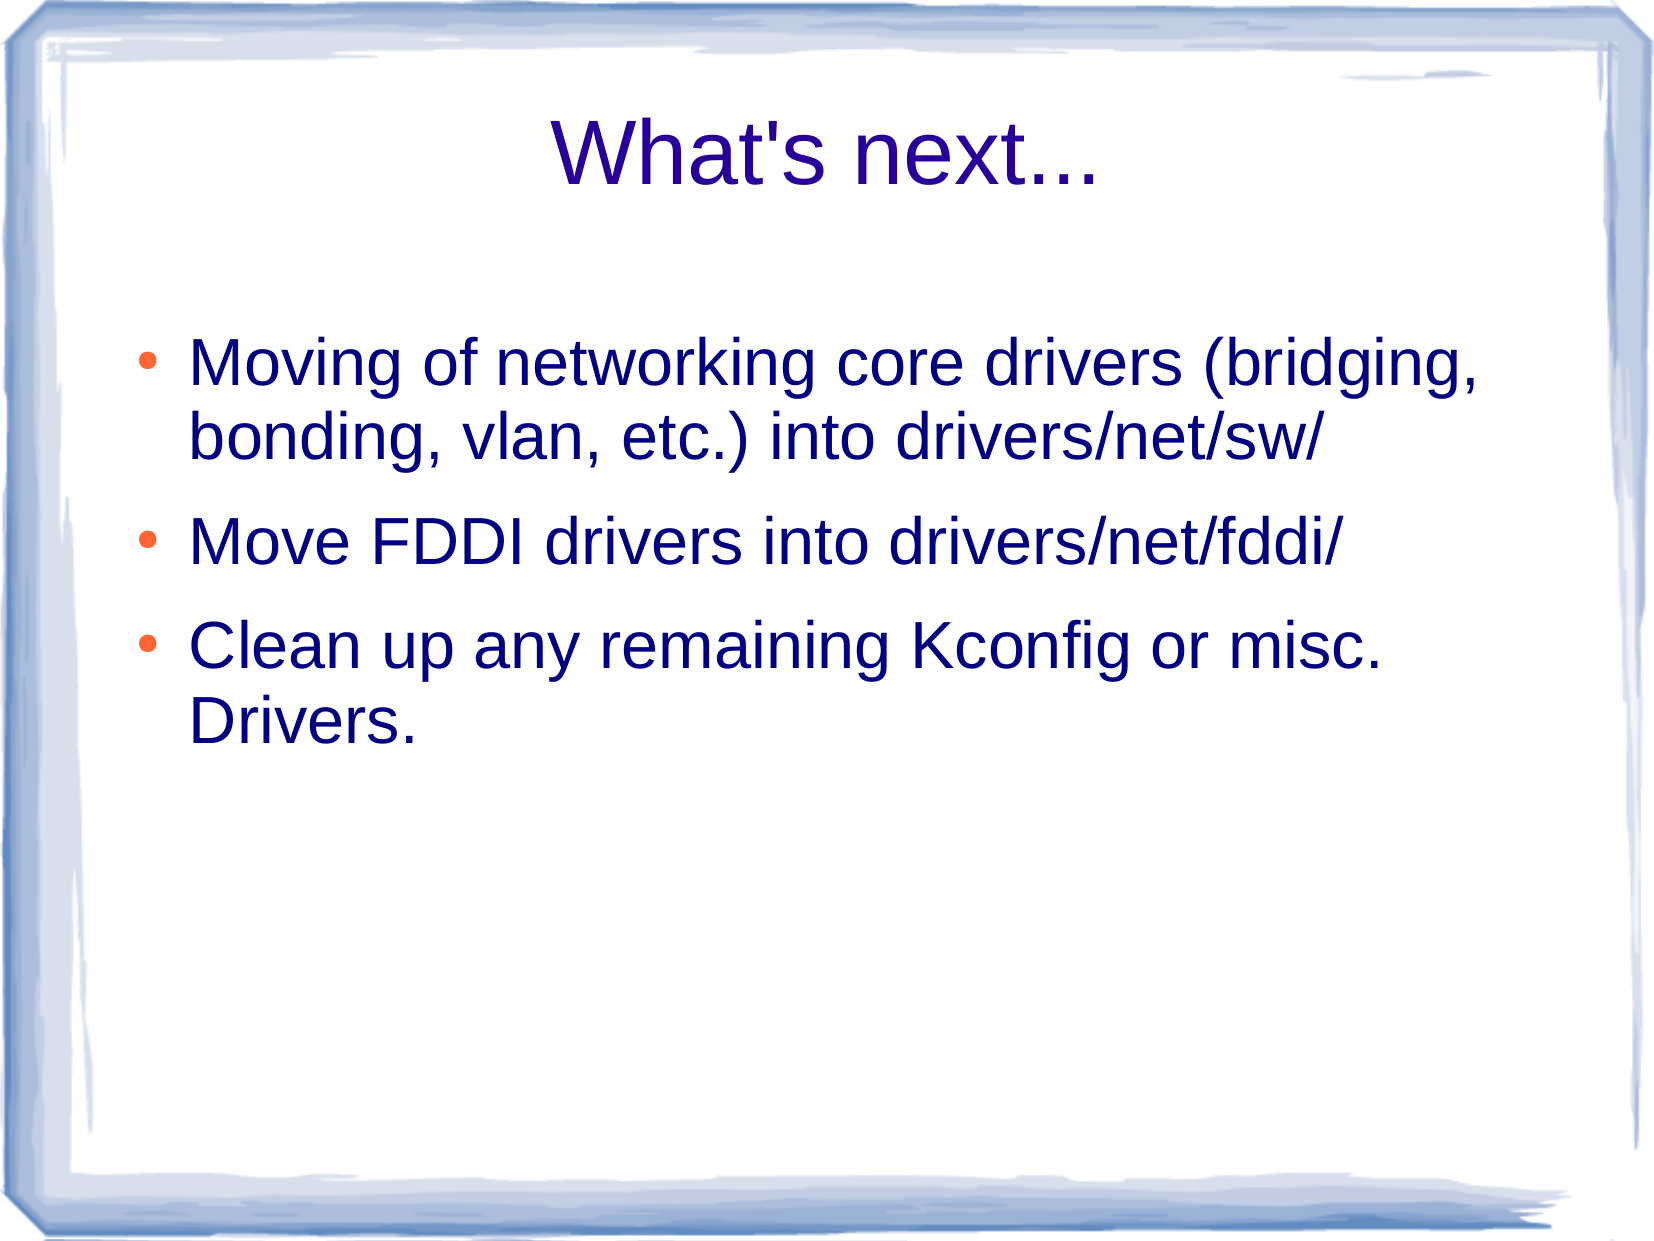

# What's next...
Moving of networking core drivers (bridging, bonding, vlan, etc.) into drivers/net/sw/
Move FDDI drivers into drivers/net/fddi/
Clean up any remaining Kconfig or misc. Drivers.